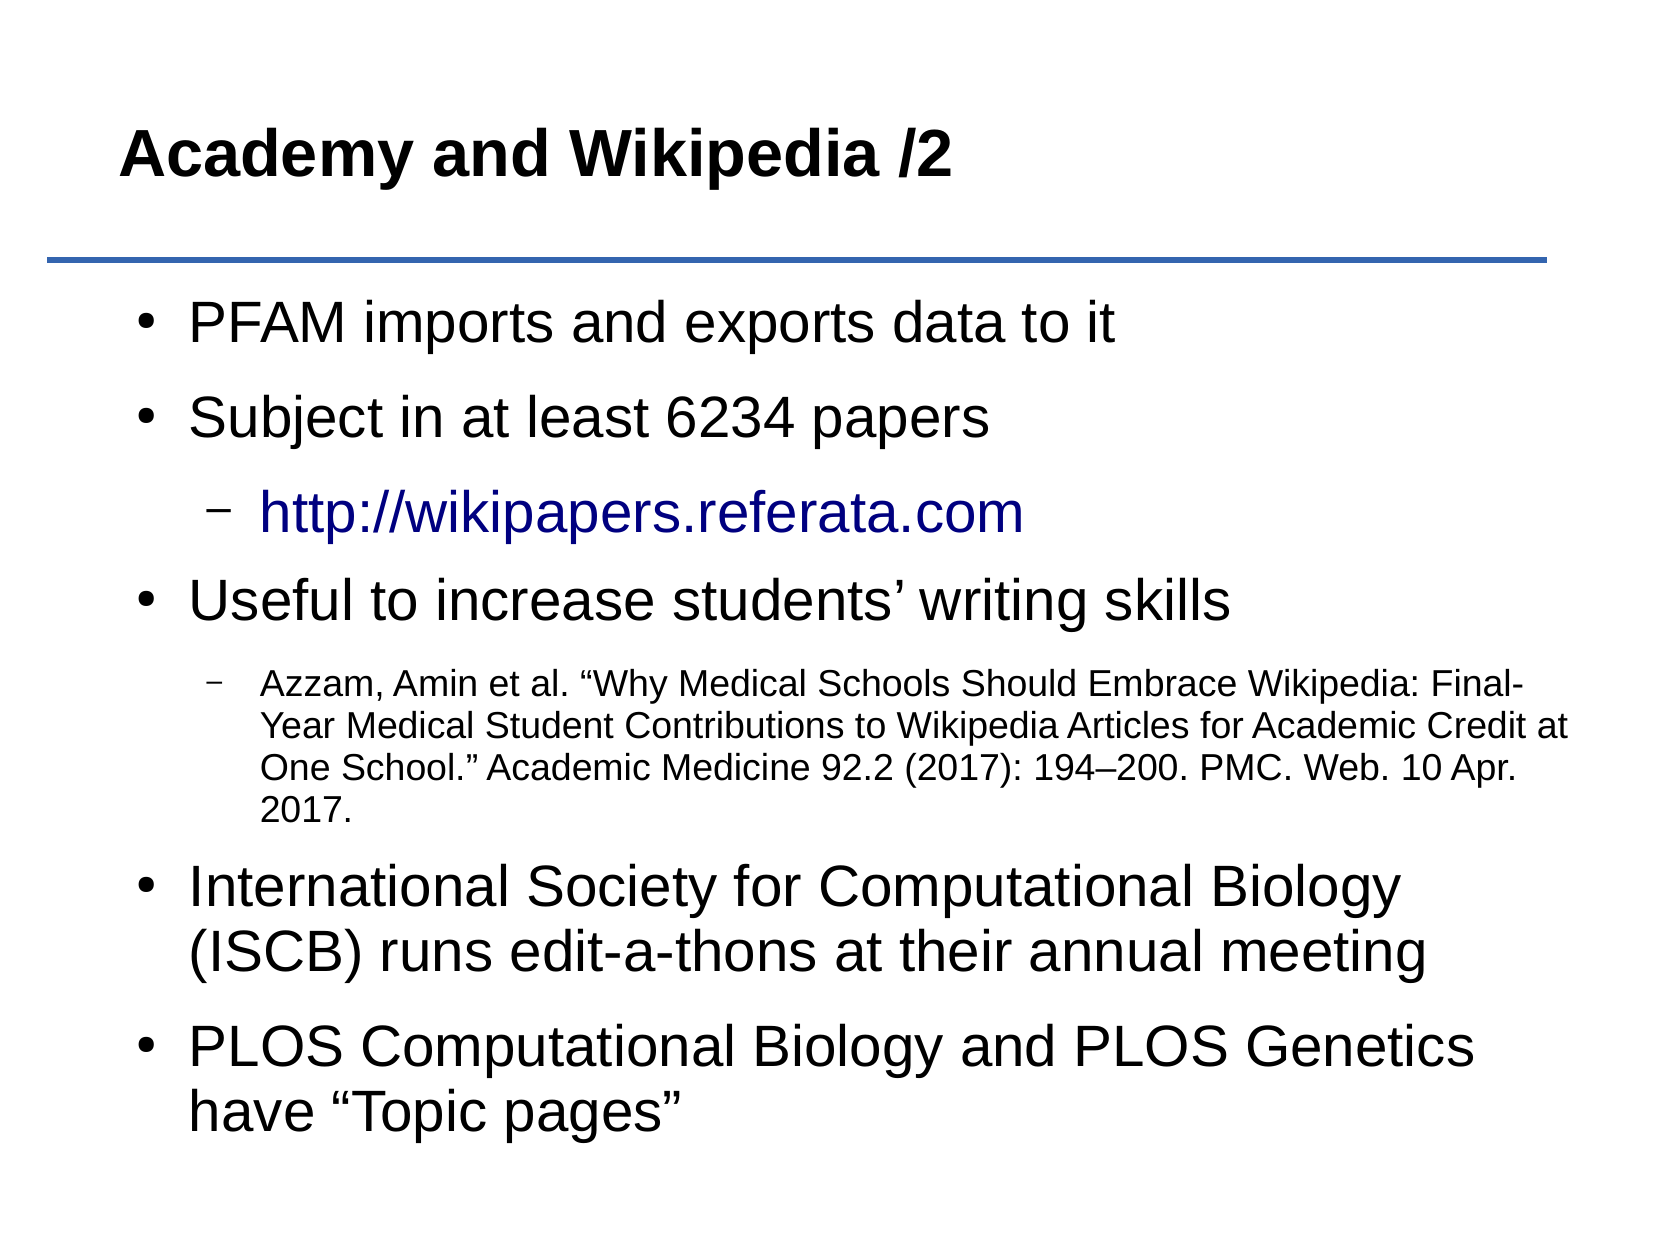

# Academy and Wikipedia /2
PFAM imports and exports data to it
Subject in at least 6234 papers
http://wikipapers.referata.com
Useful to increase students’ writing skills
Azzam, Amin et al. “Why Medical Schools Should Embrace Wikipedia: Final-Year Medical Student Contributions to Wikipedia Articles for Academic Credit at One School.” Academic Medicine 92.2 (2017): 194–200. PMC. Web. 10 Apr. 2017.
International Society for Computational Biology (ISCB) runs edit-a-thons at their annual meeting
PLOS Computational Biology and PLOS Genetics have “Topic pages”